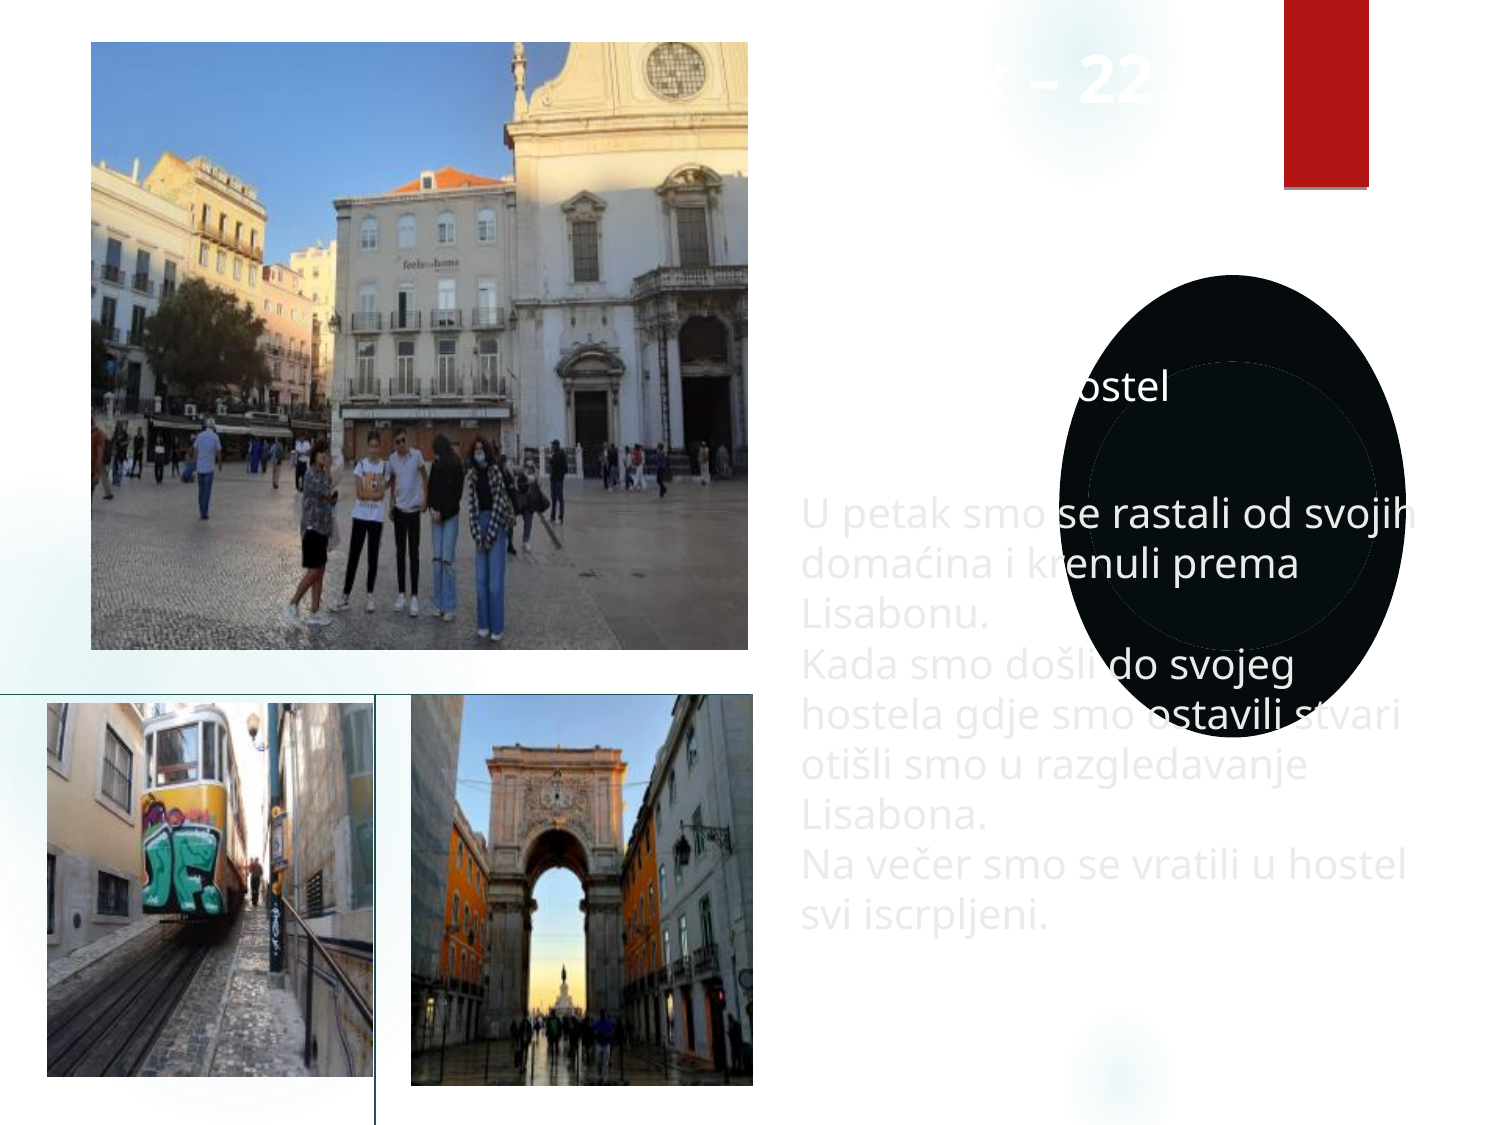

Petak – 22. 09. 2021
• Odlazak od domaćina
• Ručak
• Odlazak u hostel
# U petak smo se rastali od svojih domaćina i krenuli prema Lisabonu. Kada smo došli do svojeg hostela gdje smo ostavili stvari otišli smo u razgledavanje Lisabona. Na večer smo se vratili u hostel svi iscrpljeni.